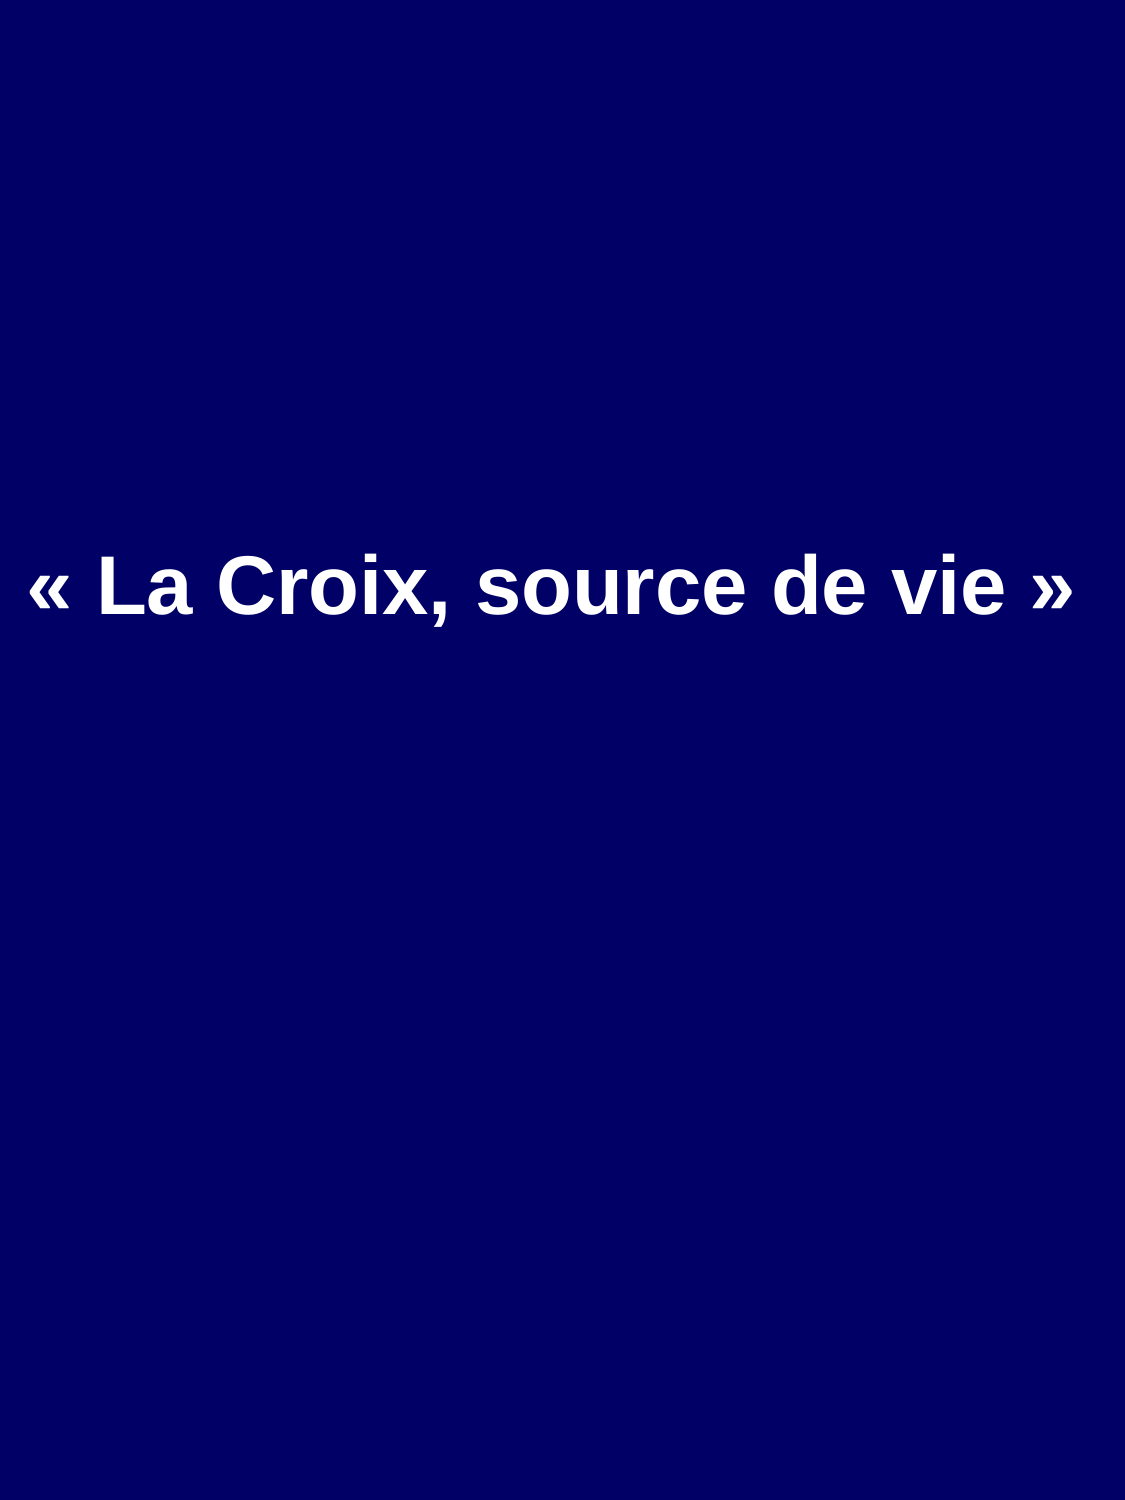

« La Croix, source de vie »